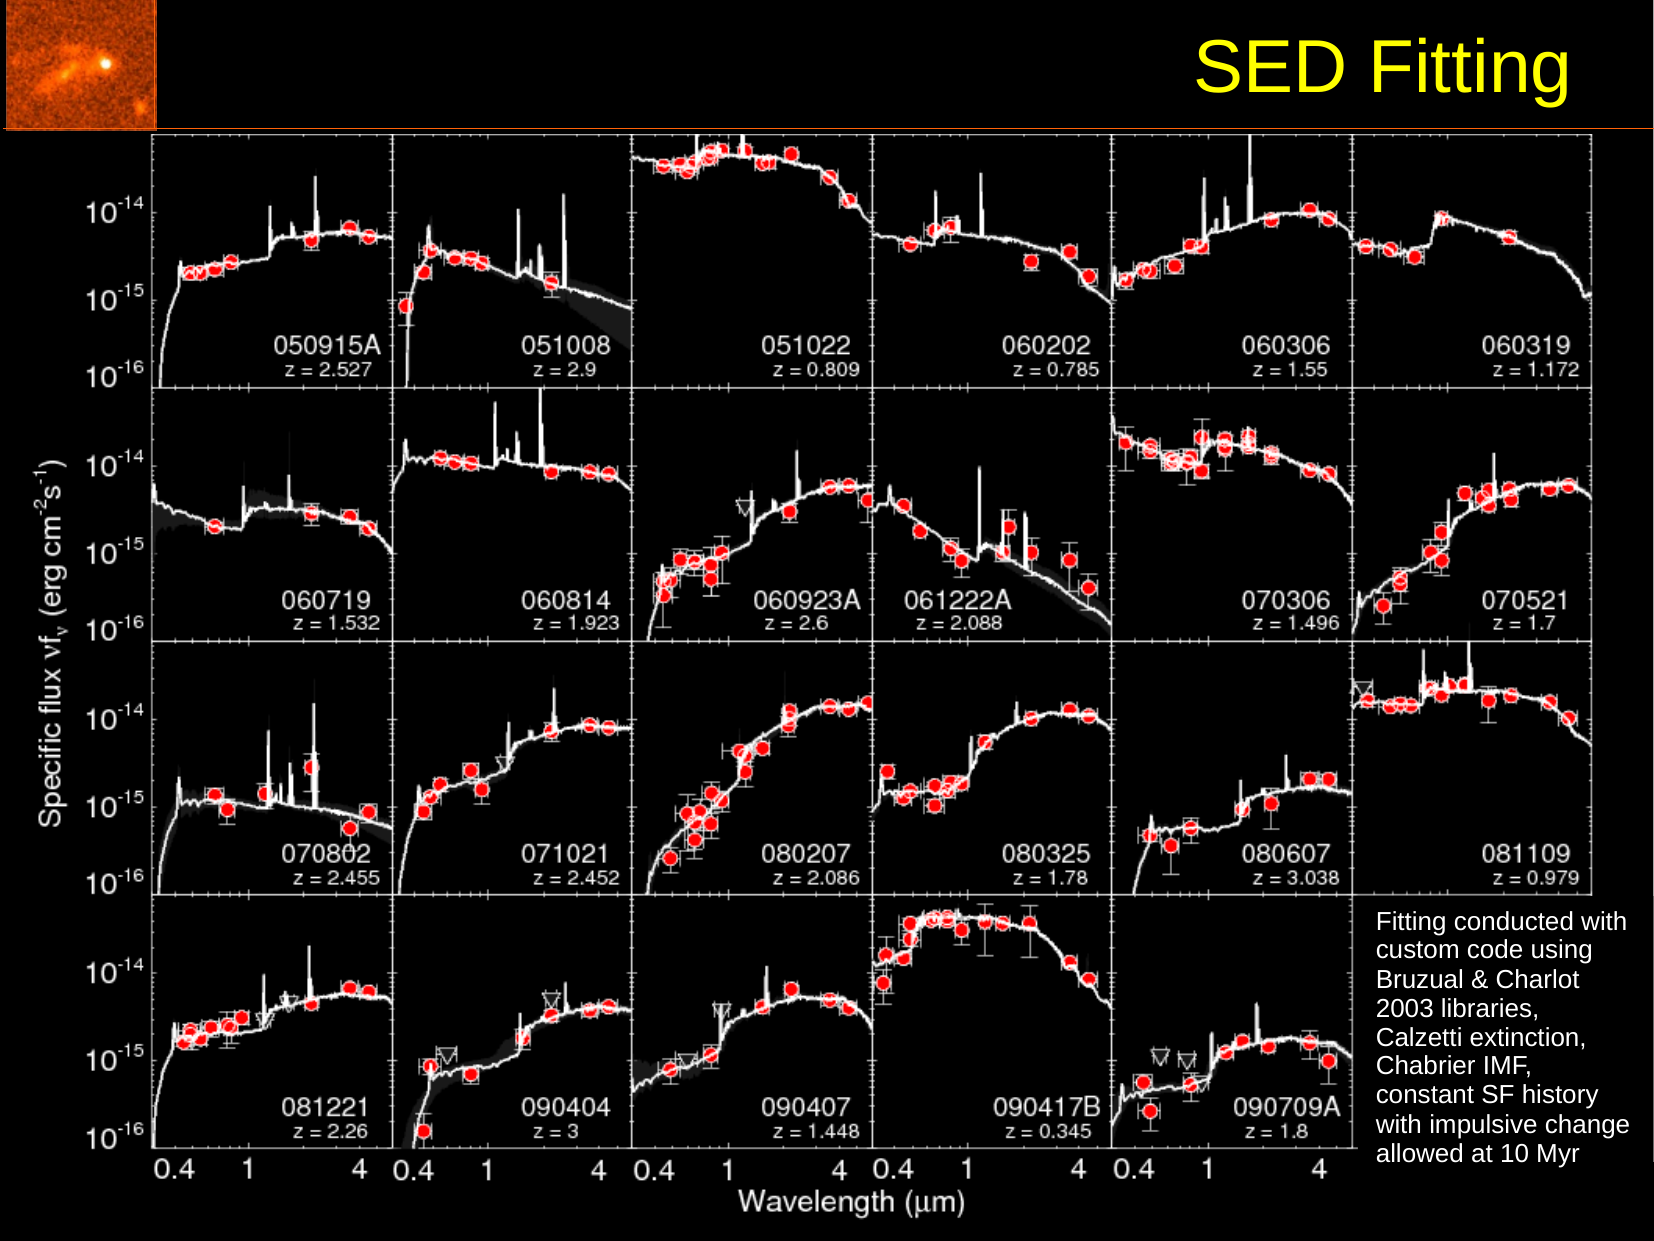

# SED Fitting
Fitting conducted with custom code using Bruzual & Charlot 2003 libraries,
Calzetti extinction, Chabrier IMF, constant SF history with impulsive change allowed at 10 Myr
2013-01-30
40